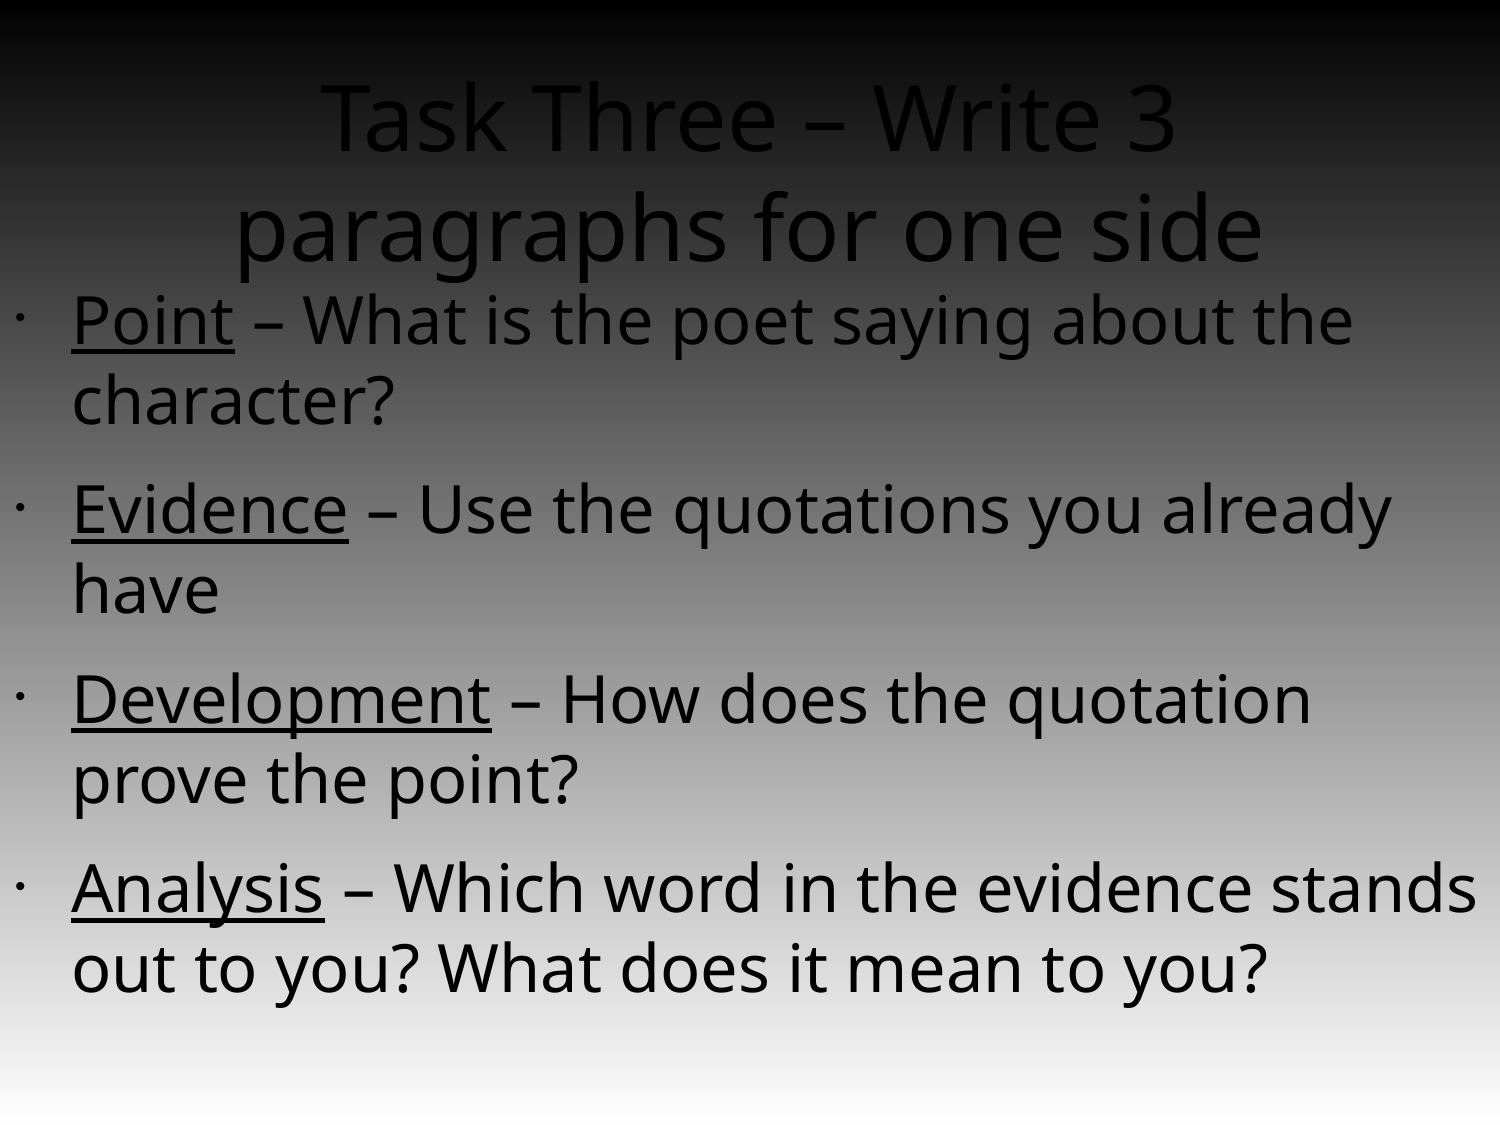

# Task Three – Write 3 paragraphs for one side
Point – What is the poet saying about the character?
Evidence – Use the quotations you already have
Development – How does the quotation prove the point?
Analysis – Which word in the evidence stands out to you? What does it mean to you?
Use the help sheet before you ask me.